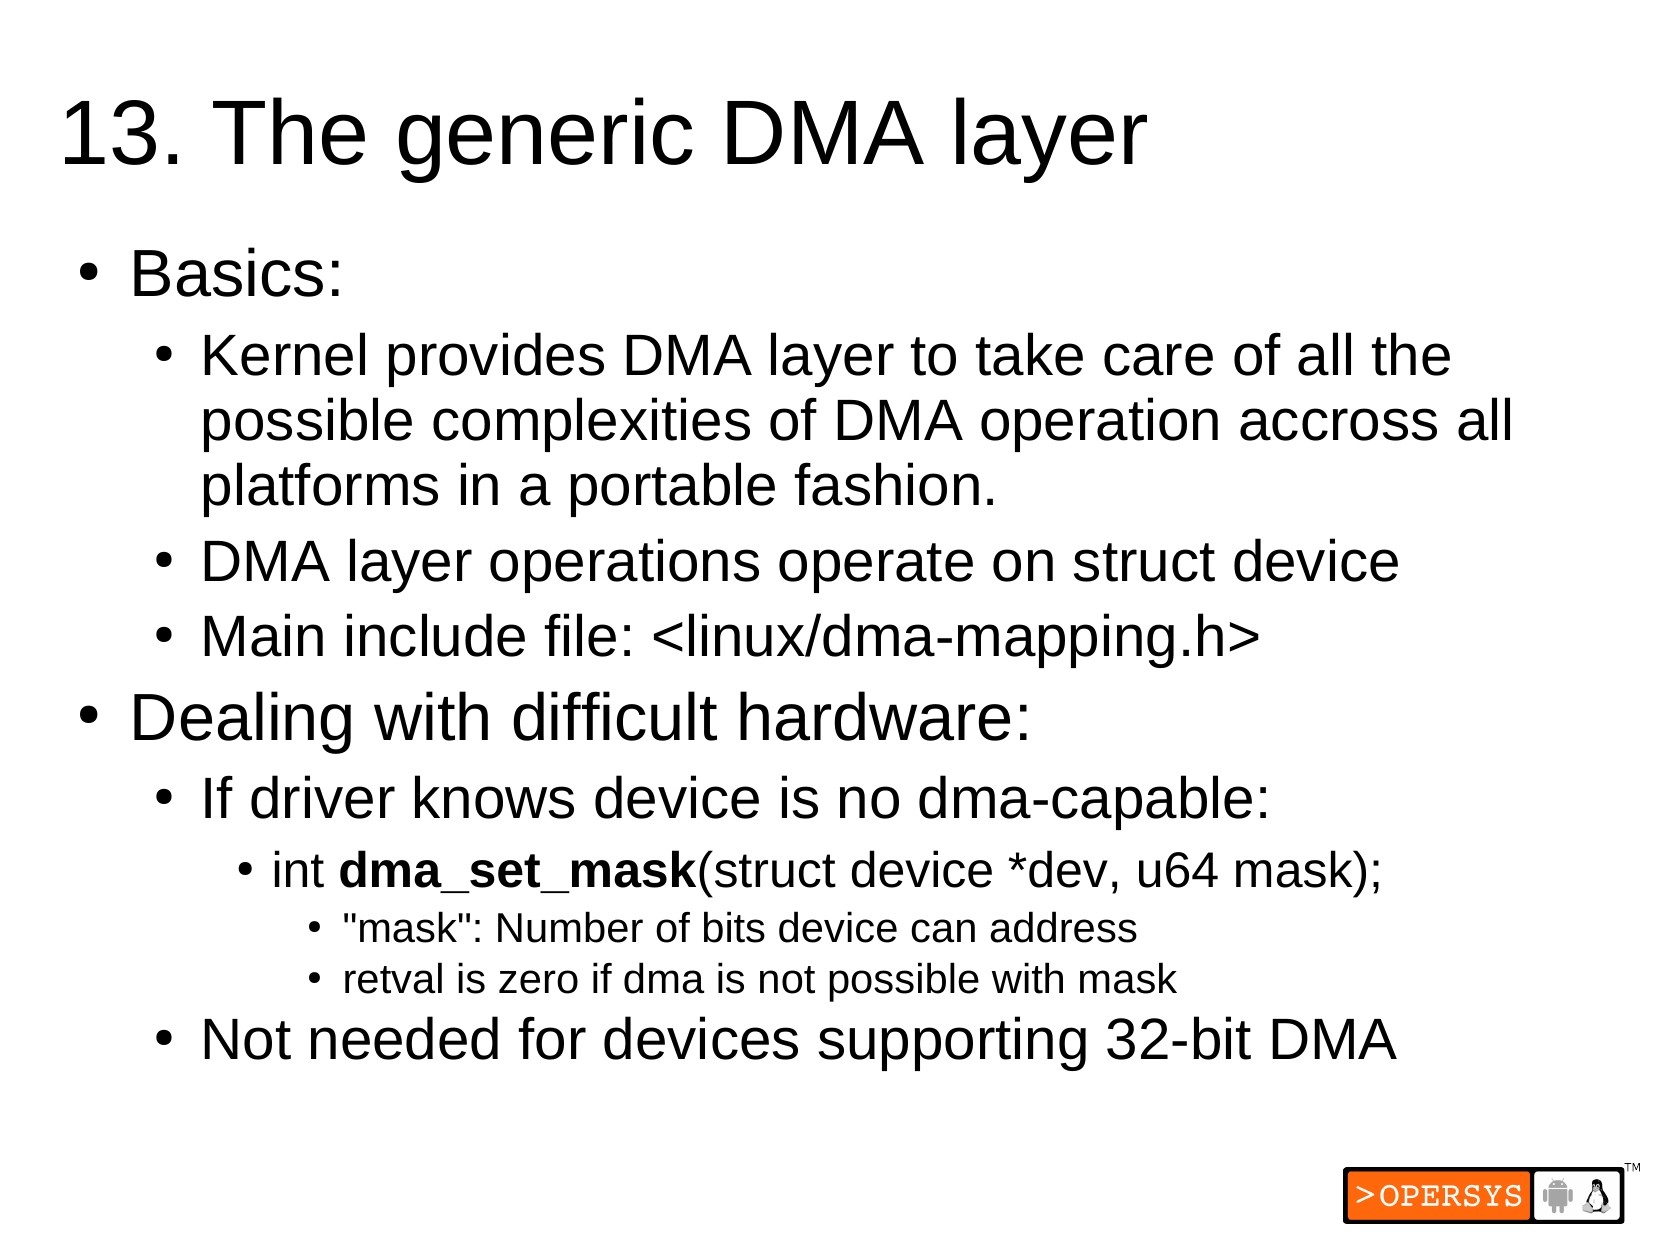

# 13. The generic DMA layer
Basics:
Kernel provides DMA layer to take care of all the possible complexities of DMA operation accross all platforms in a portable fashion.
DMA layer operations operate on struct device
Main include file: <linux/dma-mapping.h>
Dealing with difficult hardware:
If driver knows device is no dma-capable:
int dma_set_mask(struct device *dev, u64 mask);
"mask": Number of bits device can address
retval is zero if dma is not possible with mask
Not needed for devices supporting 32-bit DMA